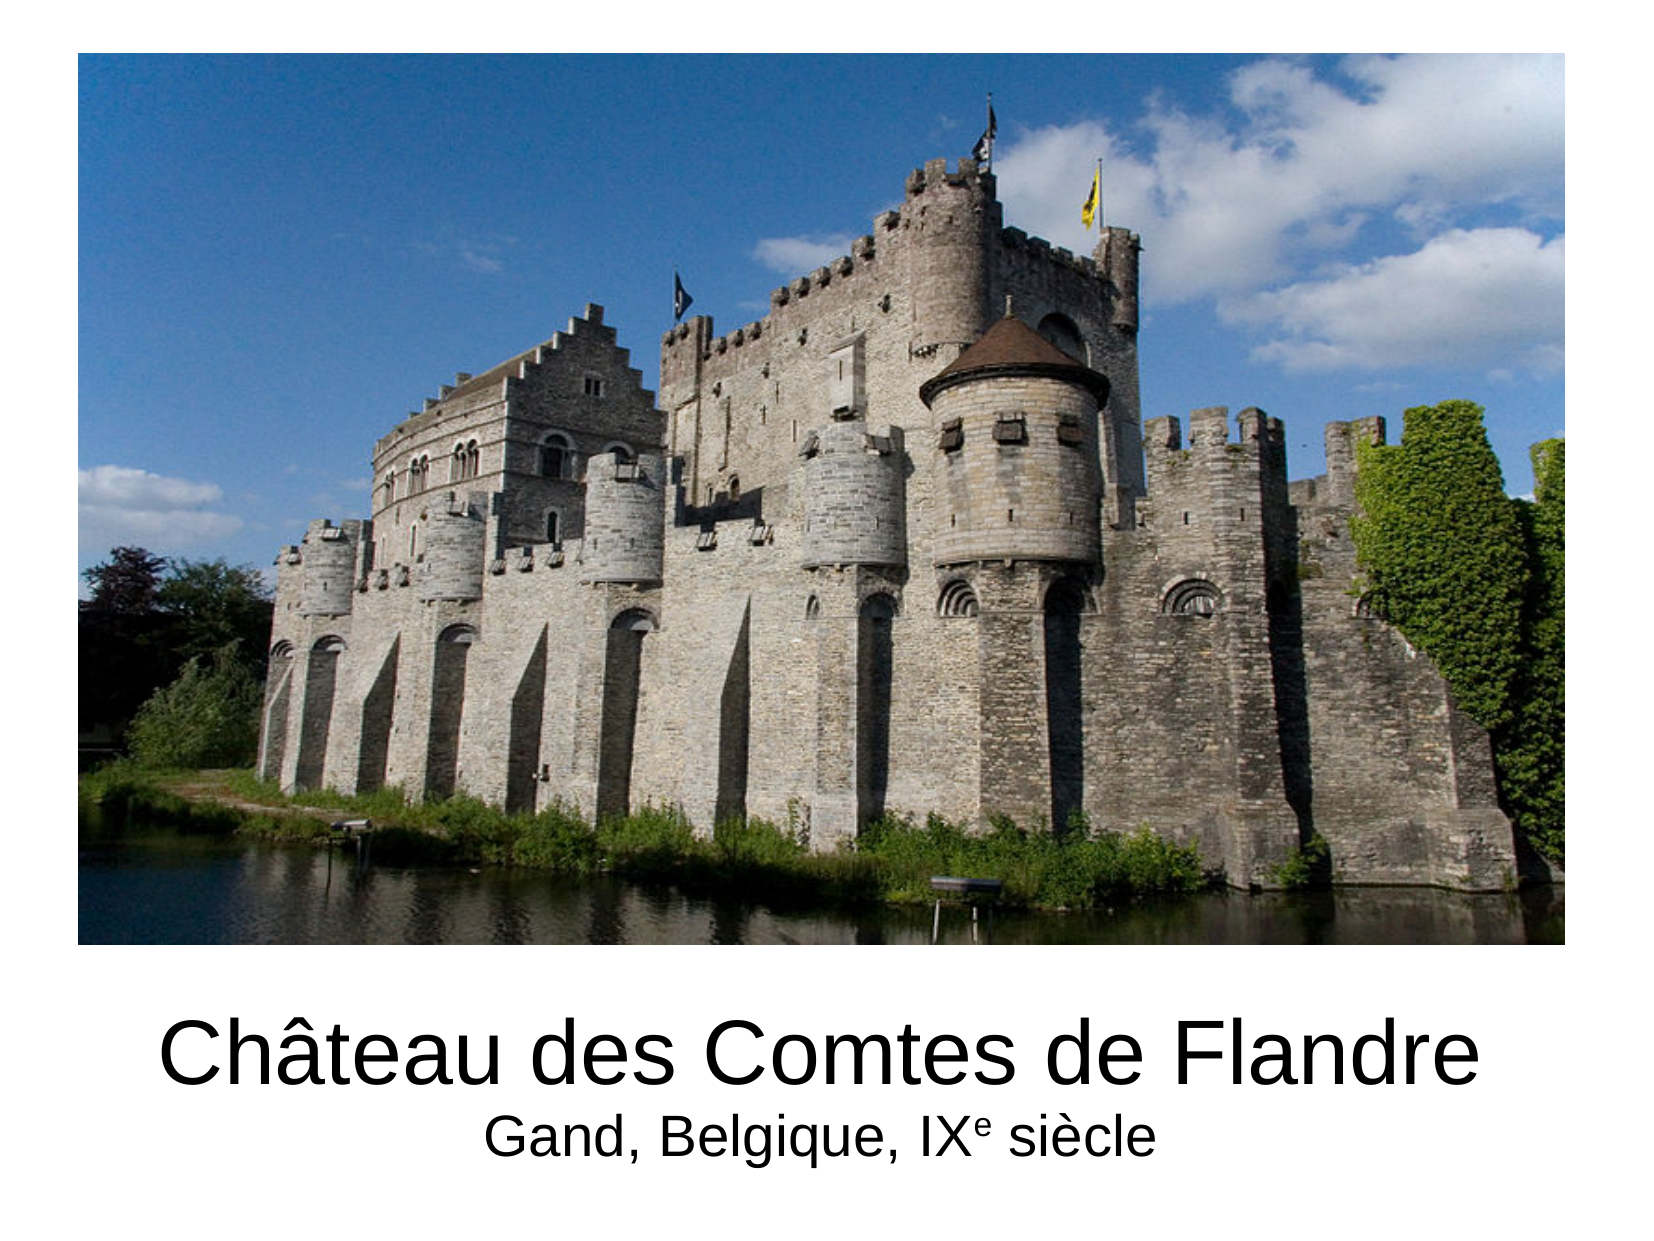

# Château des Comtes de Flandre Gand, Belgique, IXe siècle